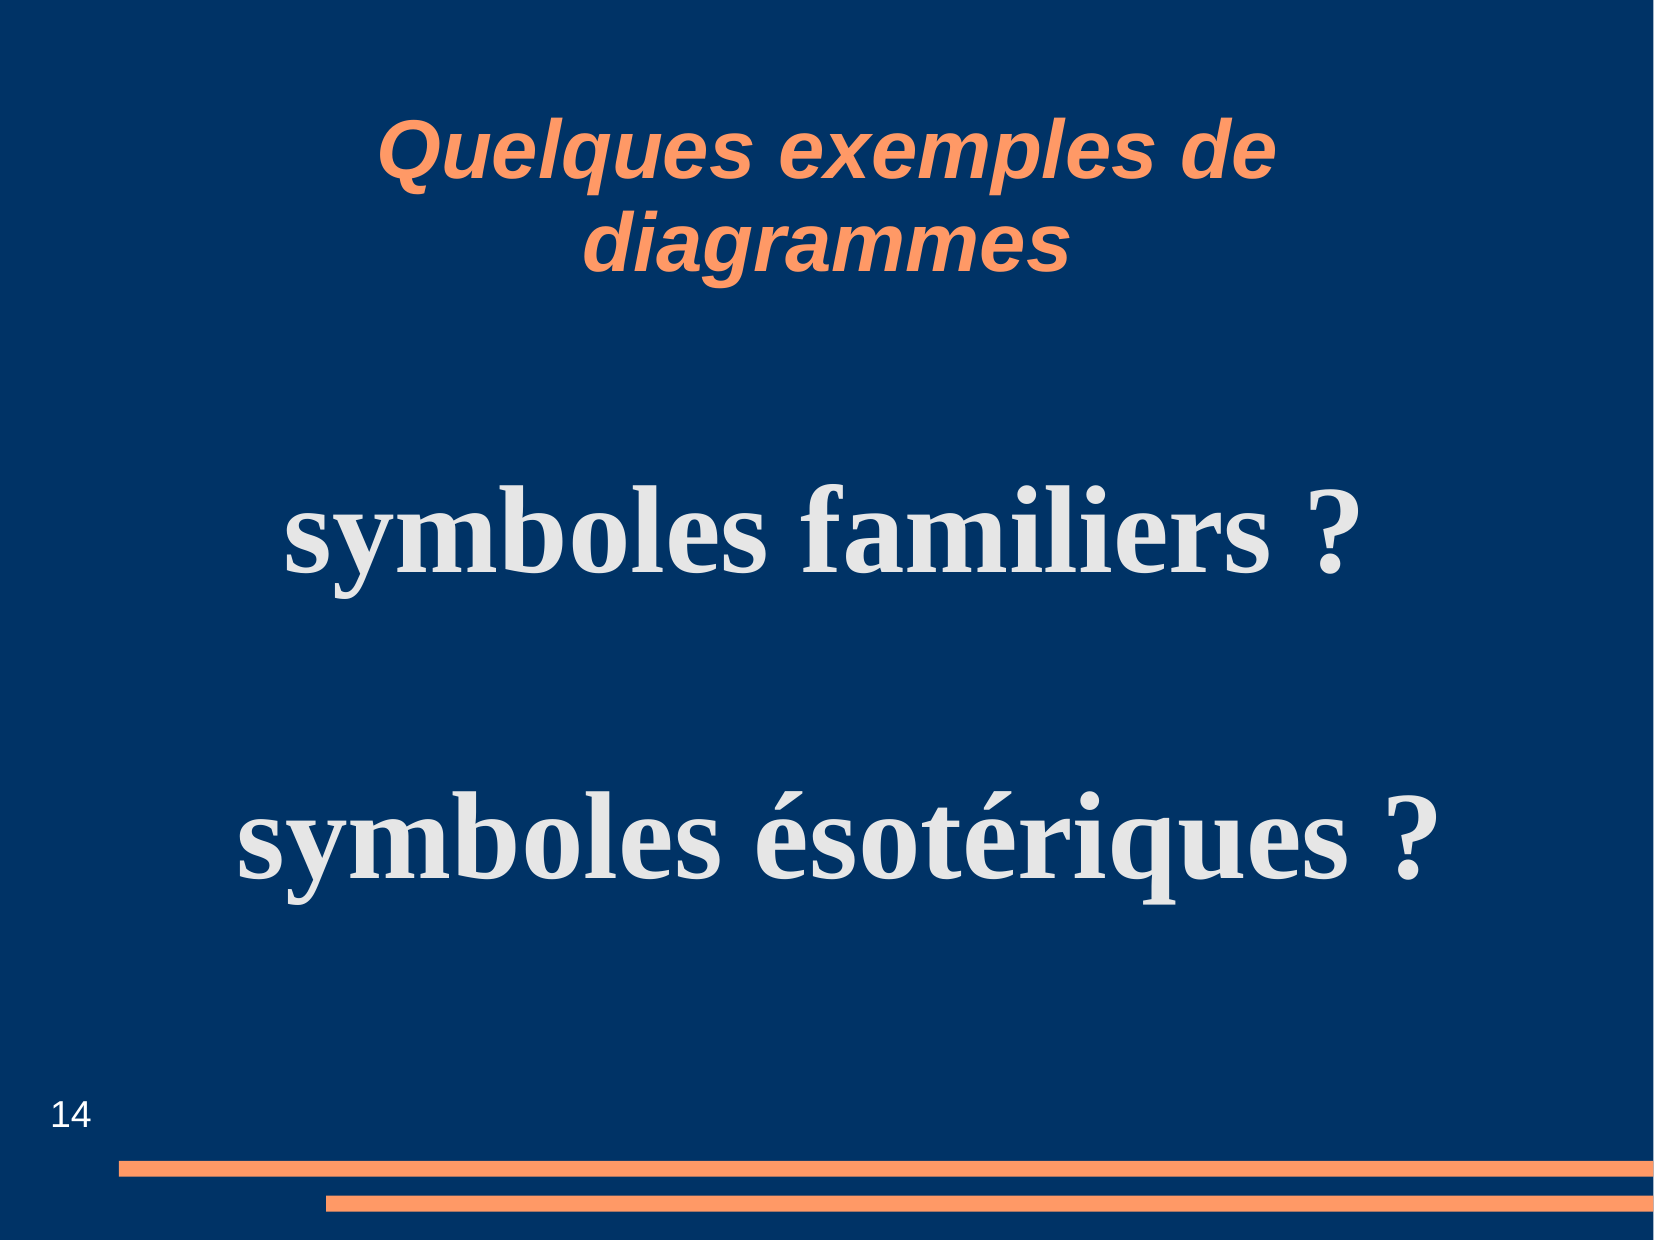

# Quelques exemples de diagrammes
symboles familiers ?
symboles ésotériques ?